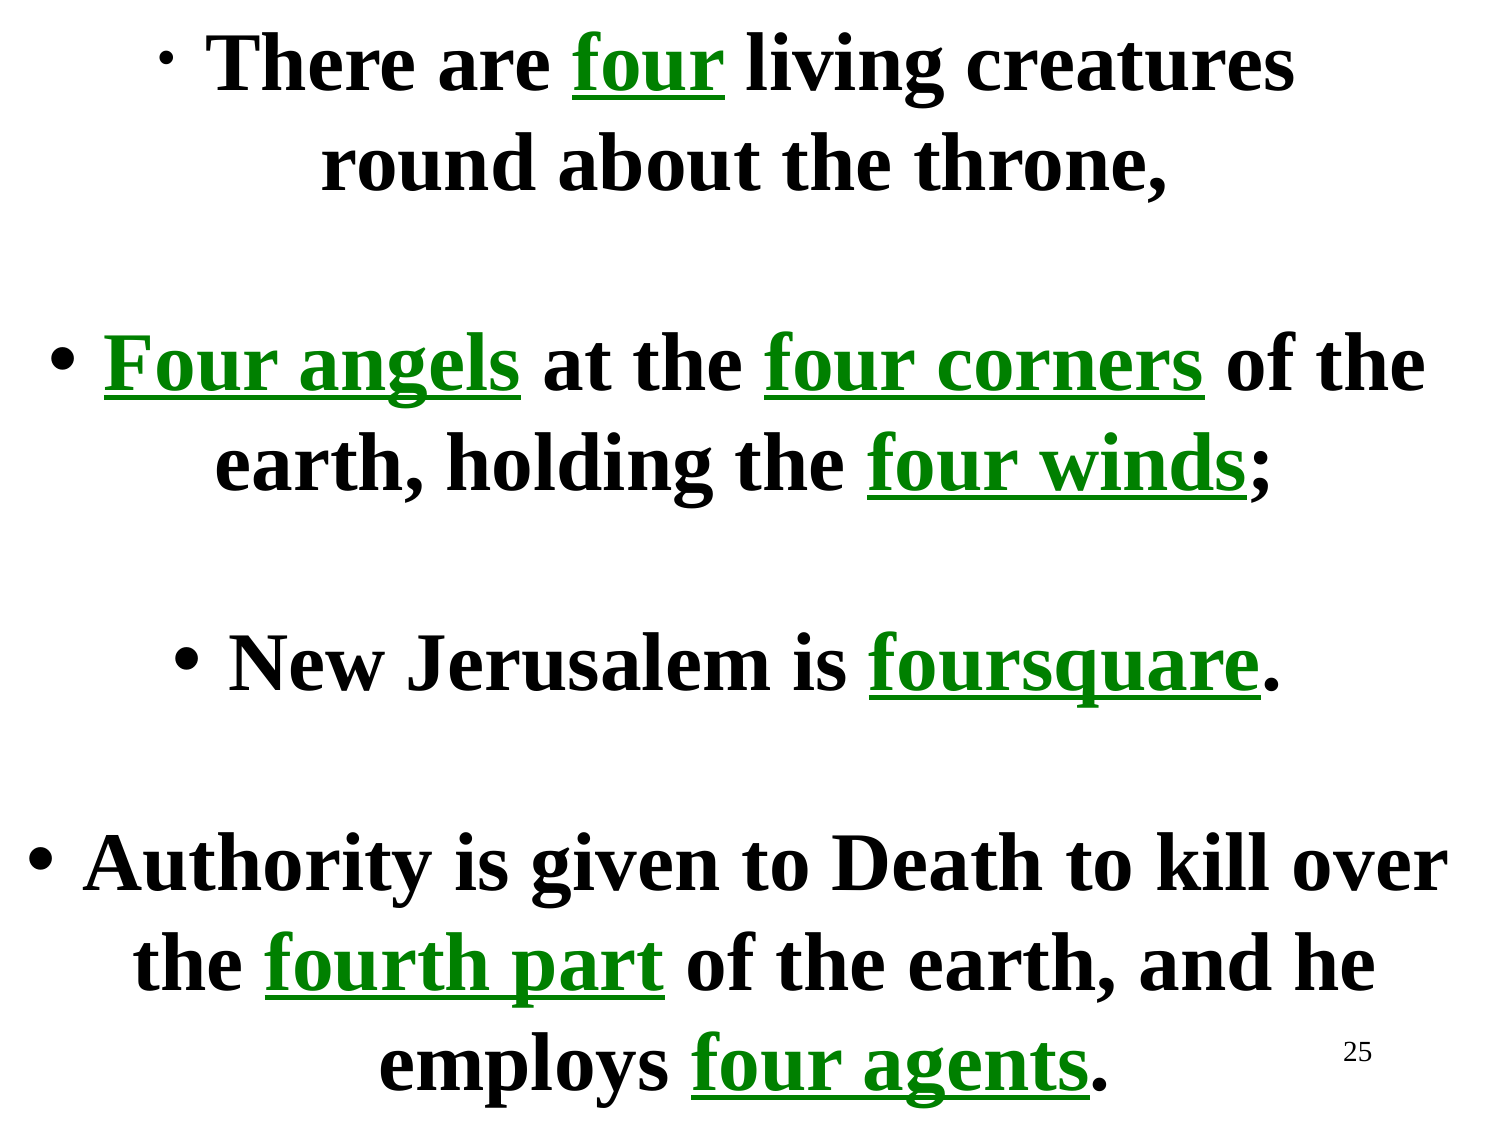

There are four living creatures
round about the throne,
 Four angels at the four corners of the earth, holding the four winds;
 New Jerusalem is foursquare.
 Authority is given to Death to kill over the fourth part of the earth, and he employs four agents.